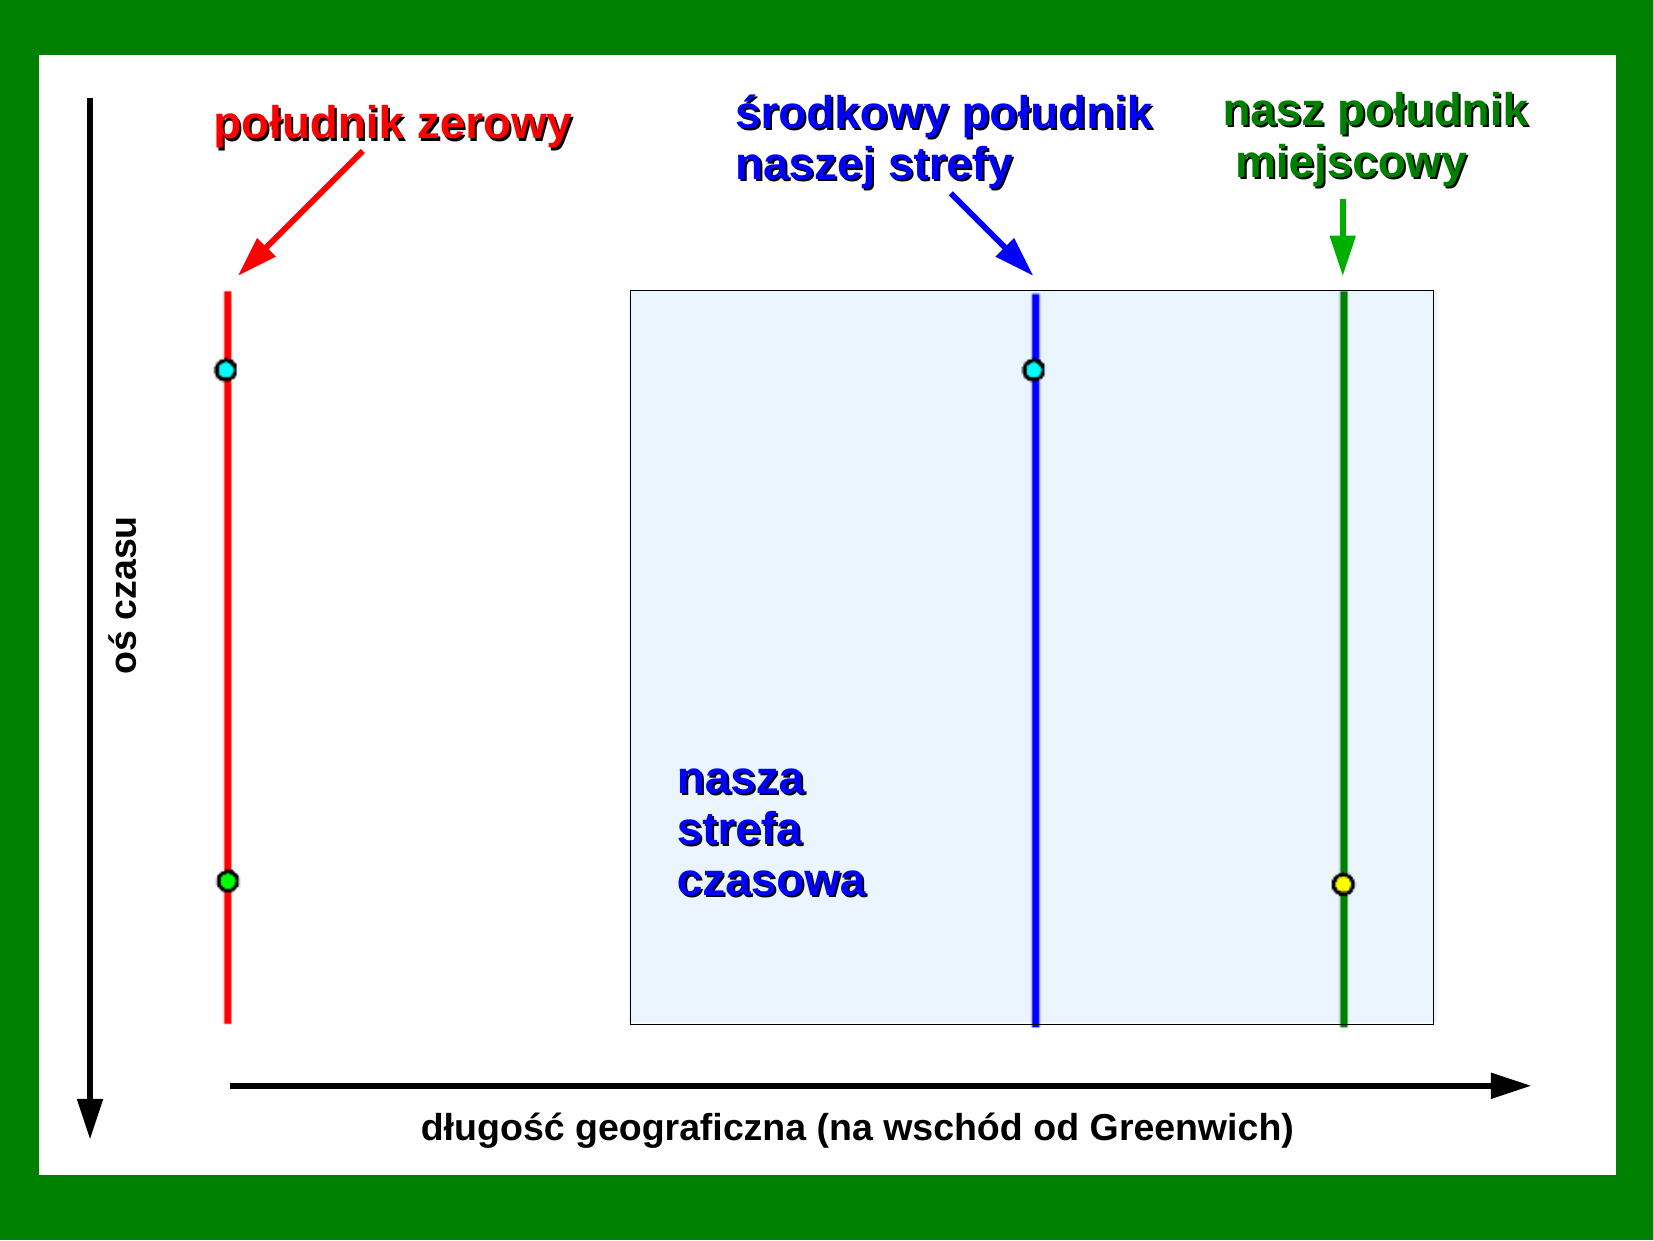

nasz południk
 miejscowy
środkowy południk
naszej strefy
południk zerowy
oś czasu
nasza
strefa
czasowa
długość geograficzna (na wschód od Greenwich)